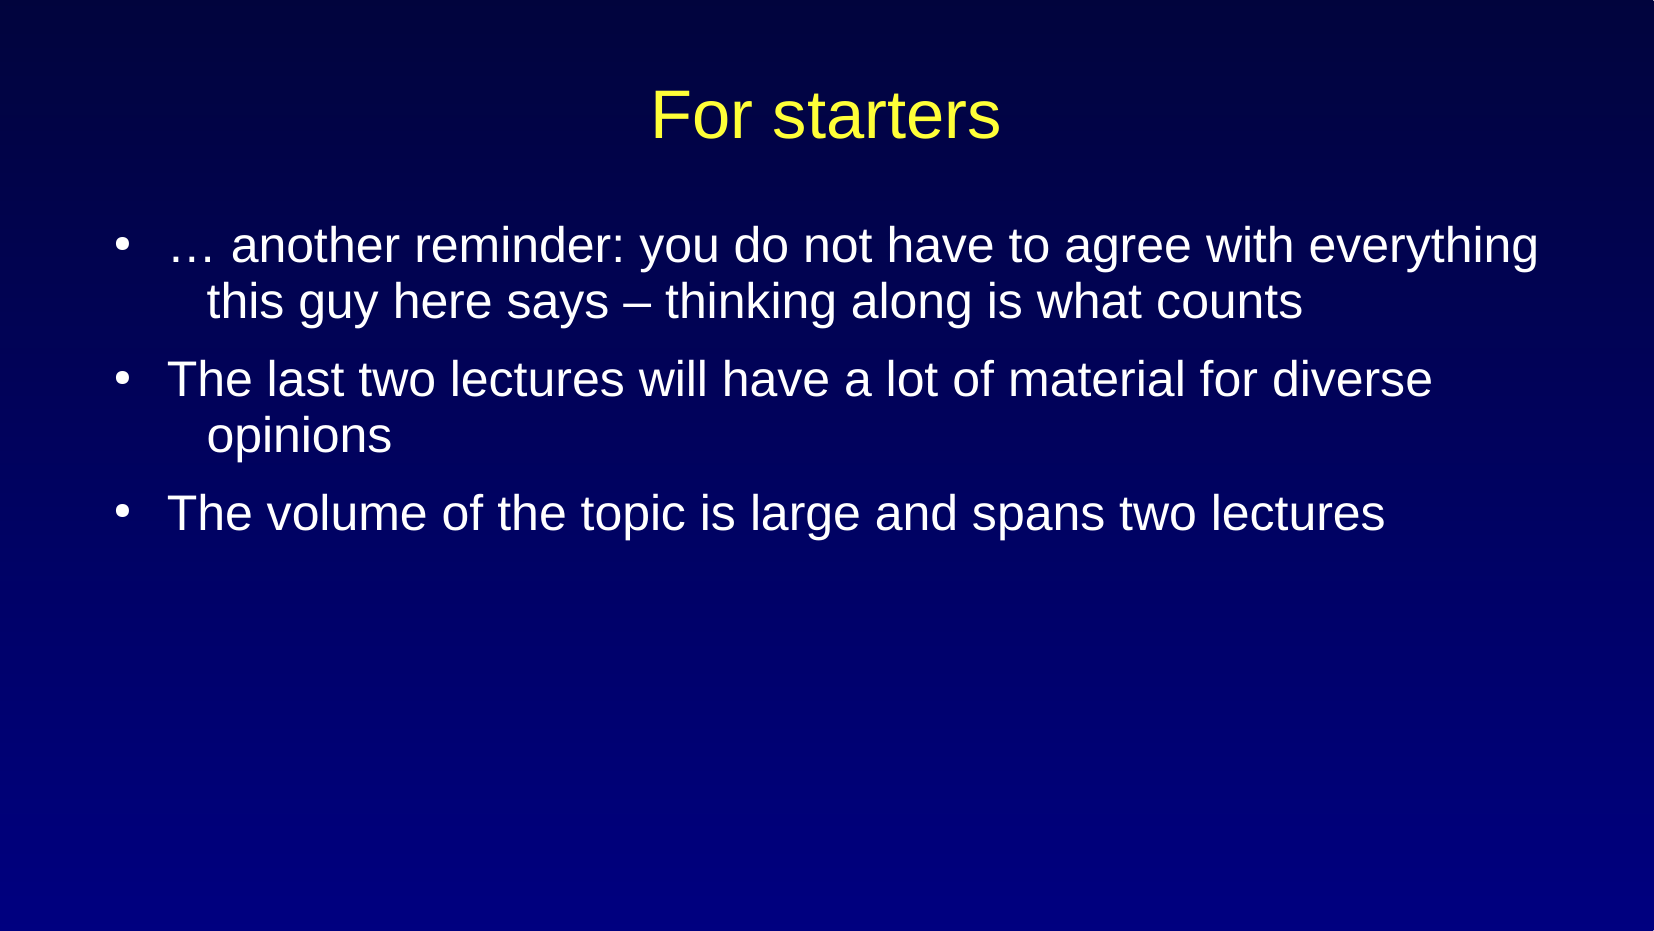

# For starters
… another reminder: you do not have to agree with everything this guy here says – thinking along is what counts
The last two lectures will have a lot of material for diverse opinions
The volume of the topic is large and spans two lectures